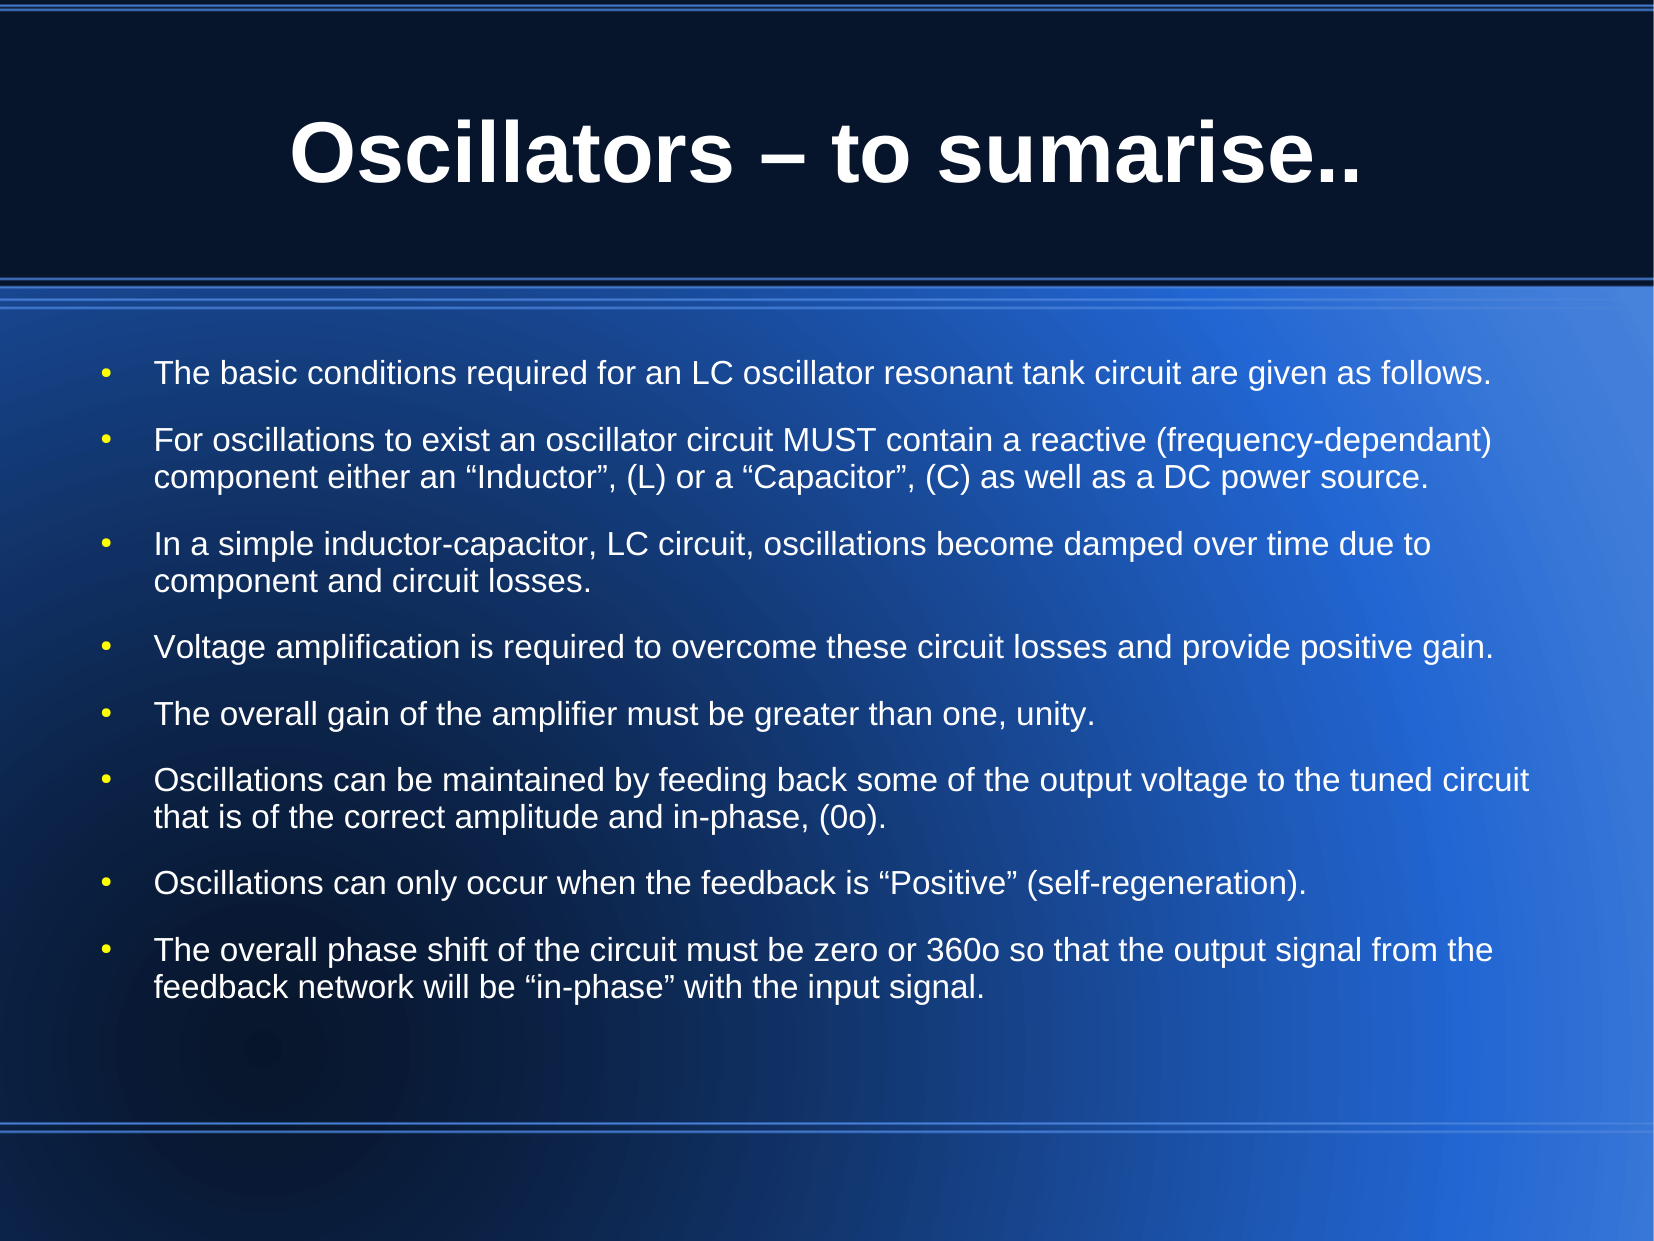

# Oscillators – to sumarise..
The basic conditions required for an LC oscillator resonant tank circuit are given as follows.
For oscillations to exist an oscillator circuit MUST contain a reactive (frequency-dependant) component either an “Inductor”, (L) or a “Capacitor”, (C) as well as a DC power source.
In a simple inductor-capacitor, LC circuit, oscillations become damped over time due to component and circuit losses.
Voltage amplification is required to overcome these circuit losses and provide positive gain.
The overall gain of the amplifier must be greater than one, unity.
Oscillations can be maintained by feeding back some of the output voltage to the tuned circuit that is of the correct amplitude and in-phase, (0o).
Oscillations can only occur when the feedback is “Positive” (self-regeneration).
The overall phase shift of the circuit must be zero or 360o so that the output signal from the feedback network will be “in-phase” with the input signal.